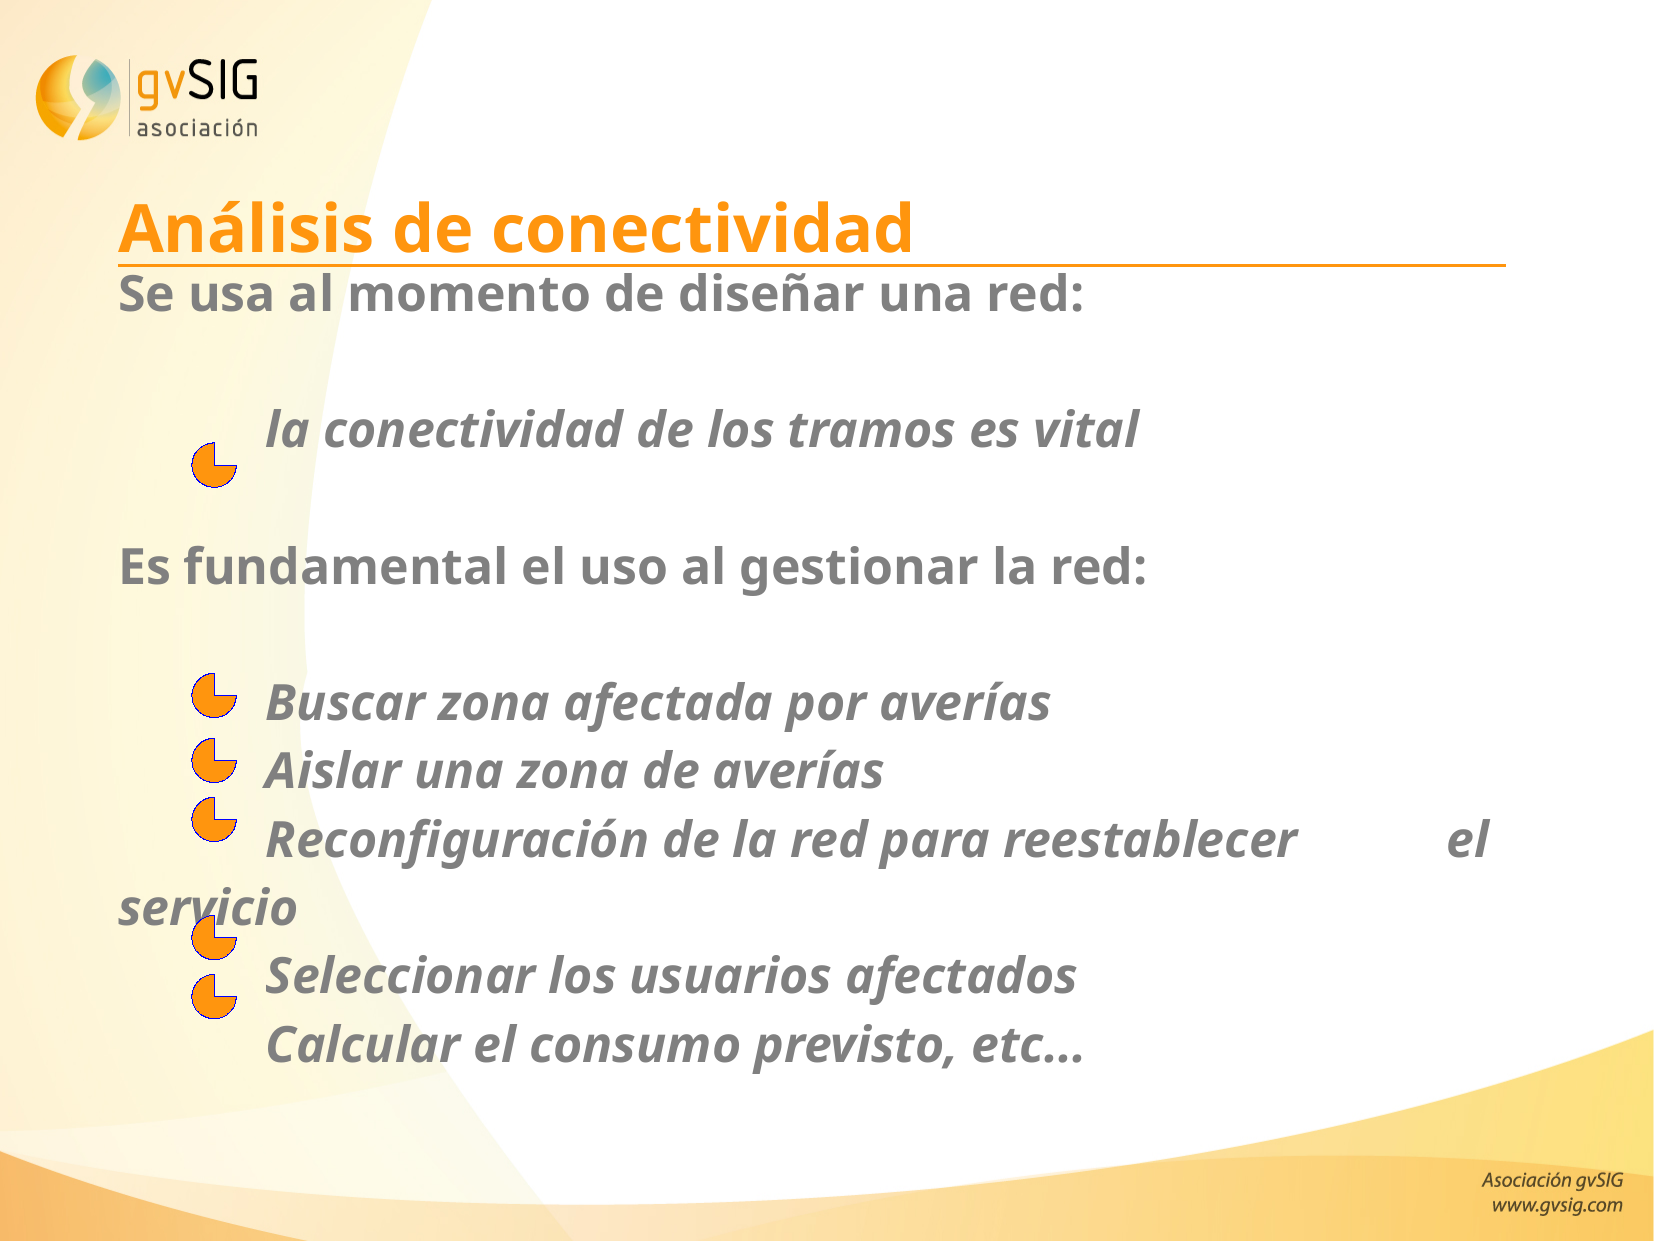

# Análisis de conectividad
Se usa al momento de diseñar una red:
		la conectividad de los tramos es vital
Es fundamental el uso al gestionar la red:
		Buscar zona afectada por averías
		Aislar una zona de averías
		Reconfiguración de la red para reestablecer 		el servicio
		Seleccionar los usuarios afectados
		Calcular el consumo previsto, etc...